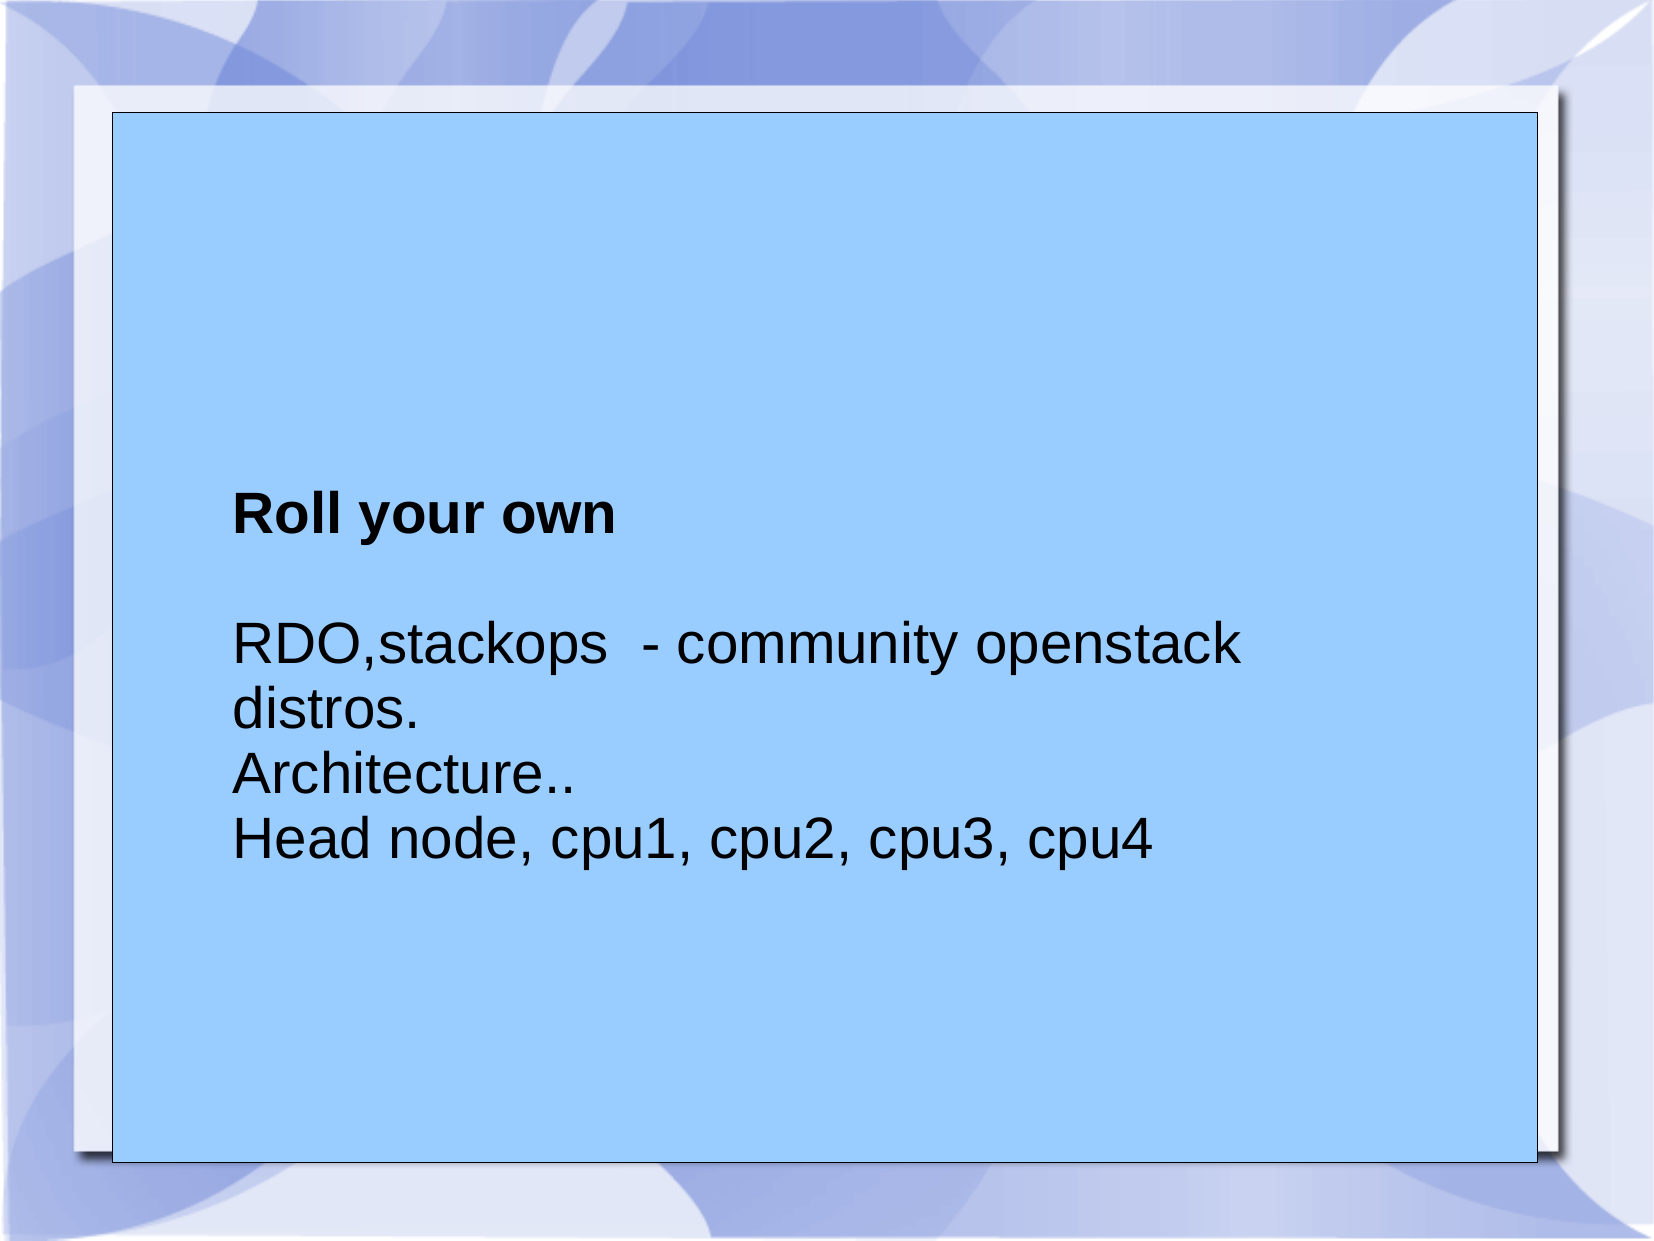

Roll your own
RDO,stackops - community openstack distros.
Architecture..
Head node, cpu1, cpu2, cpu3, cpu4